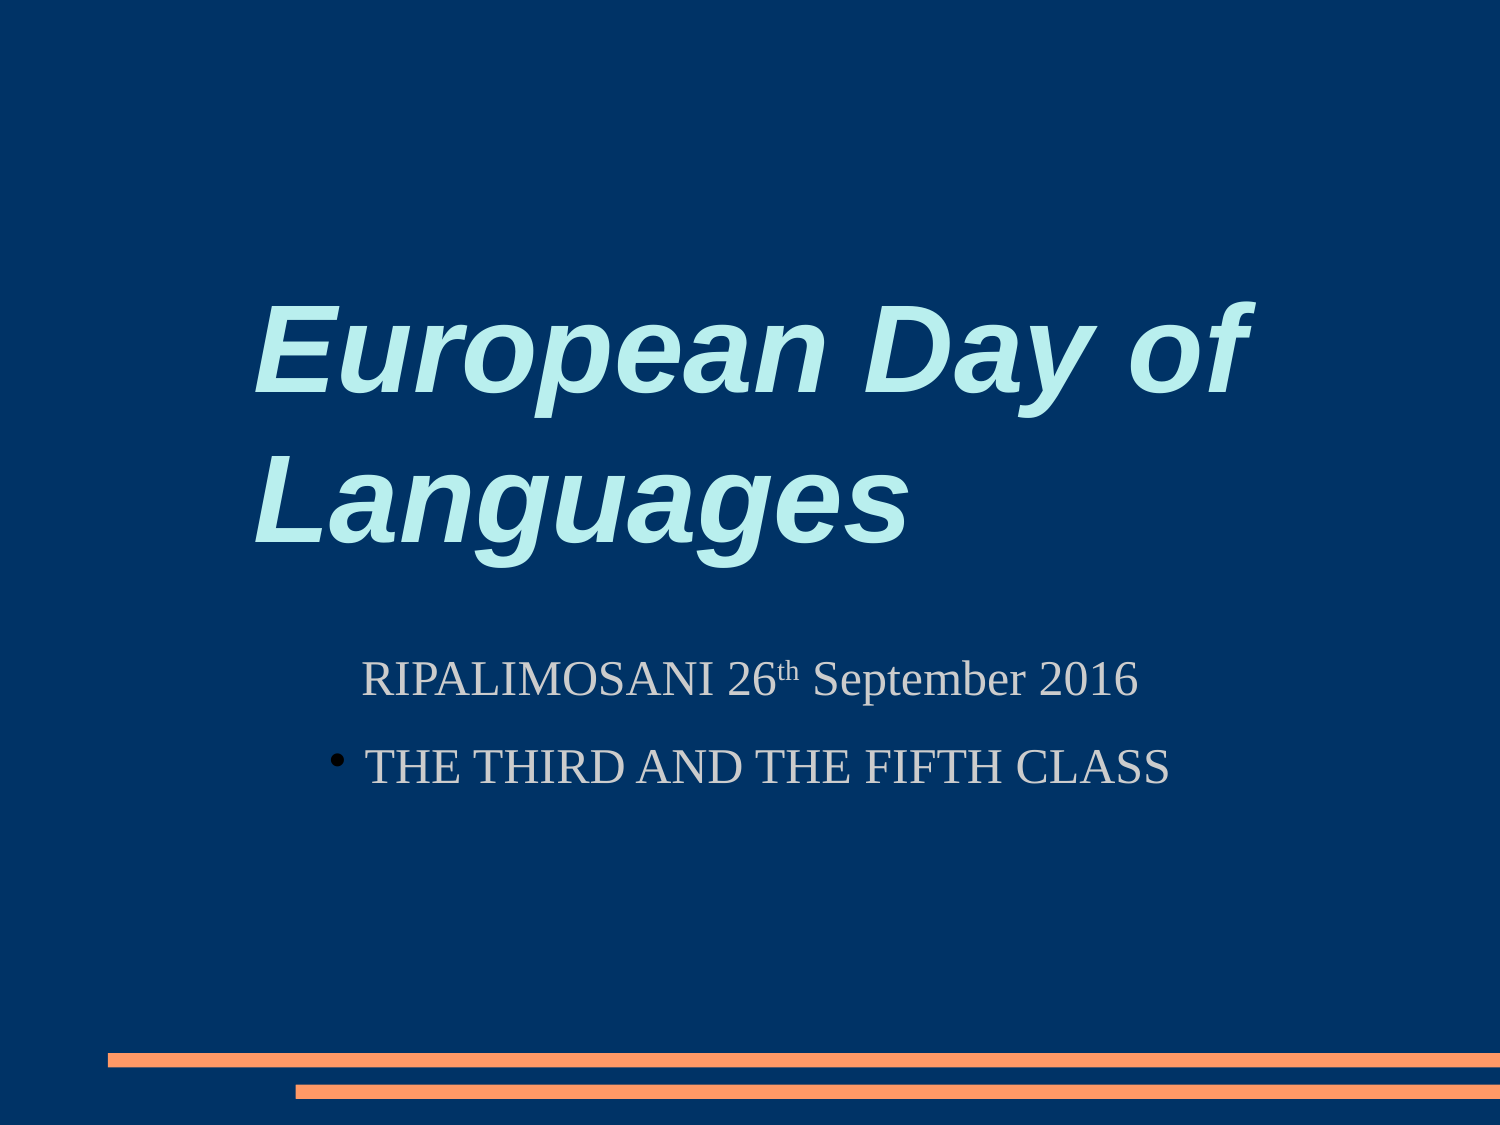

# European Day of Languages
RIPALIMOSANI 26th September 2016
THE THIRD AND THE FIFTH CLASS